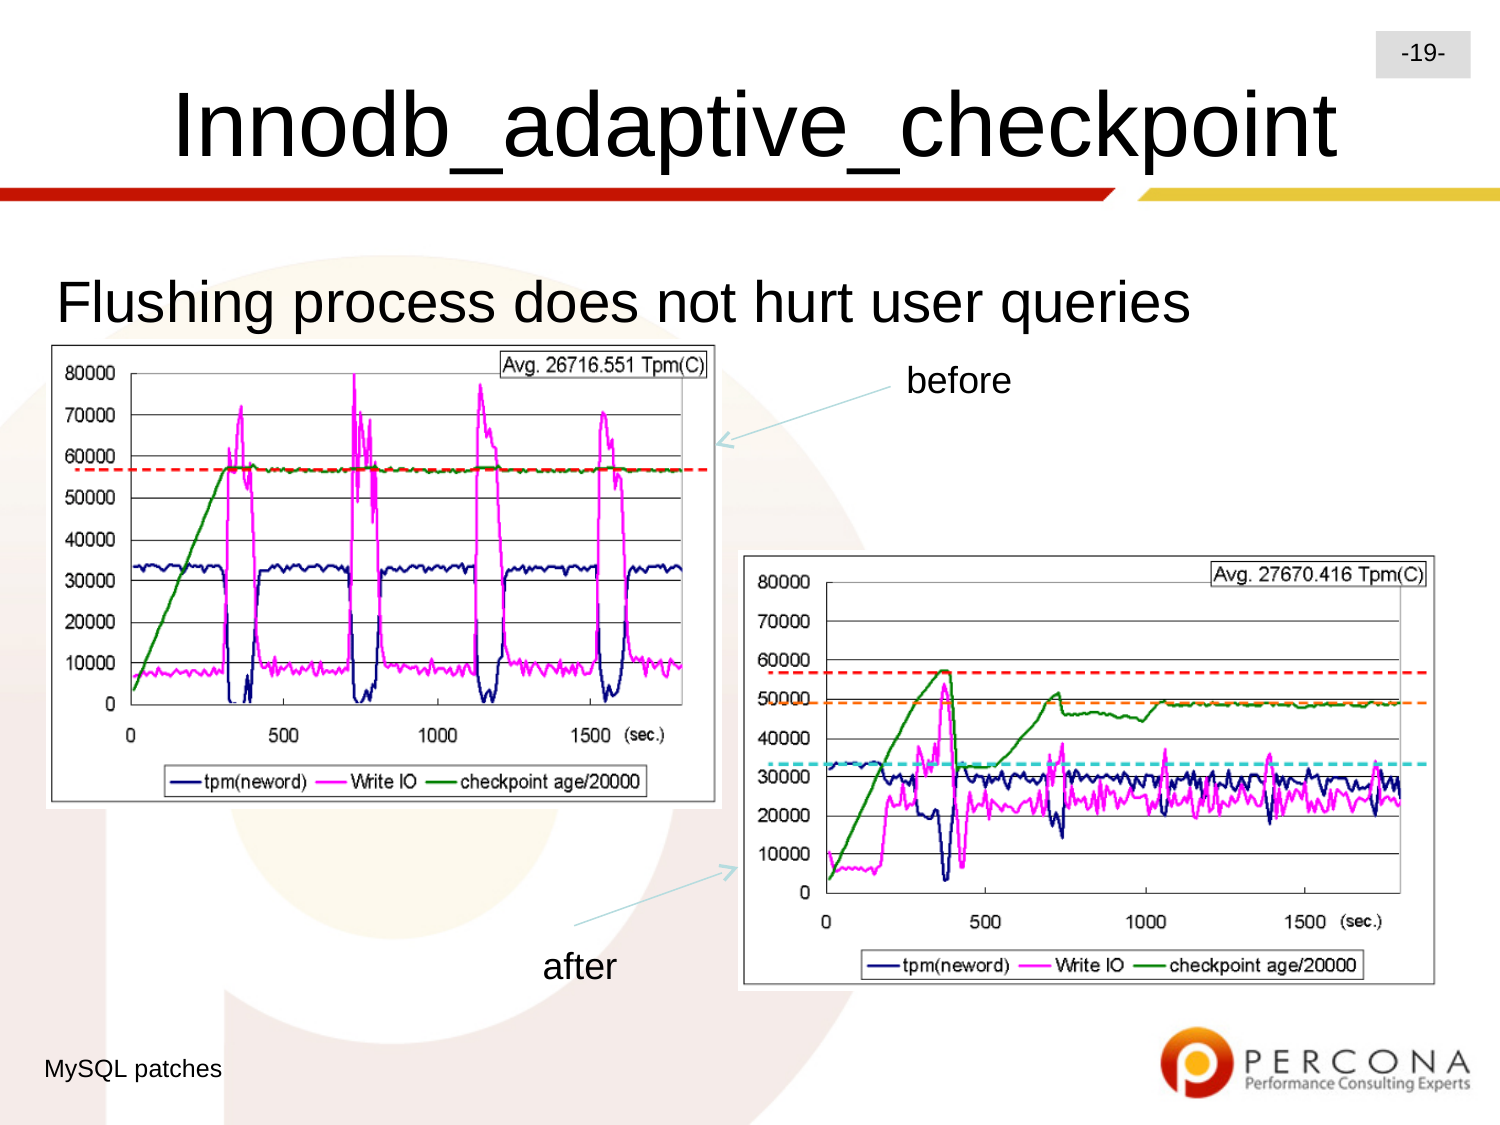

# Innodb_adaptive_checkpoint
Flushing process does not hurt user queries
before
after
MySQL patches